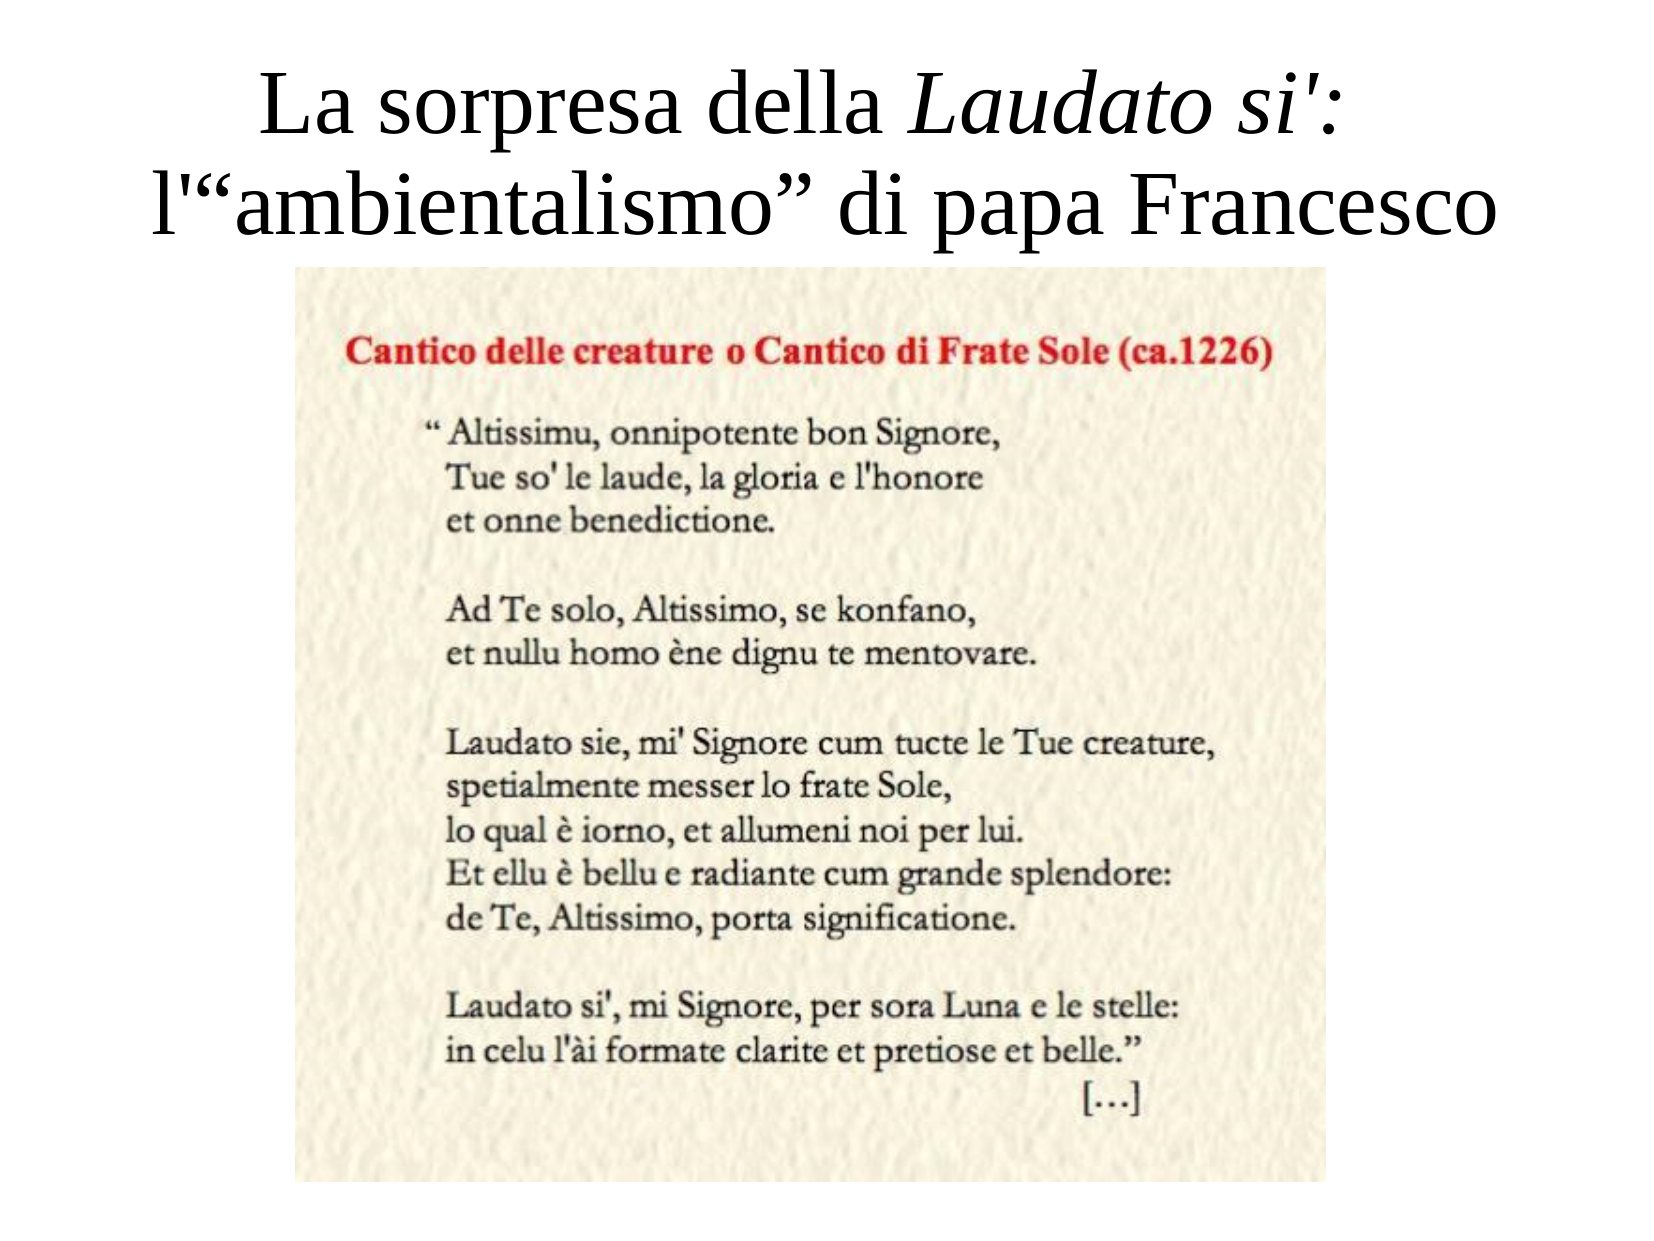

# La sorpresa della Laudato si': l'“ambientalismo” di papa Francesco